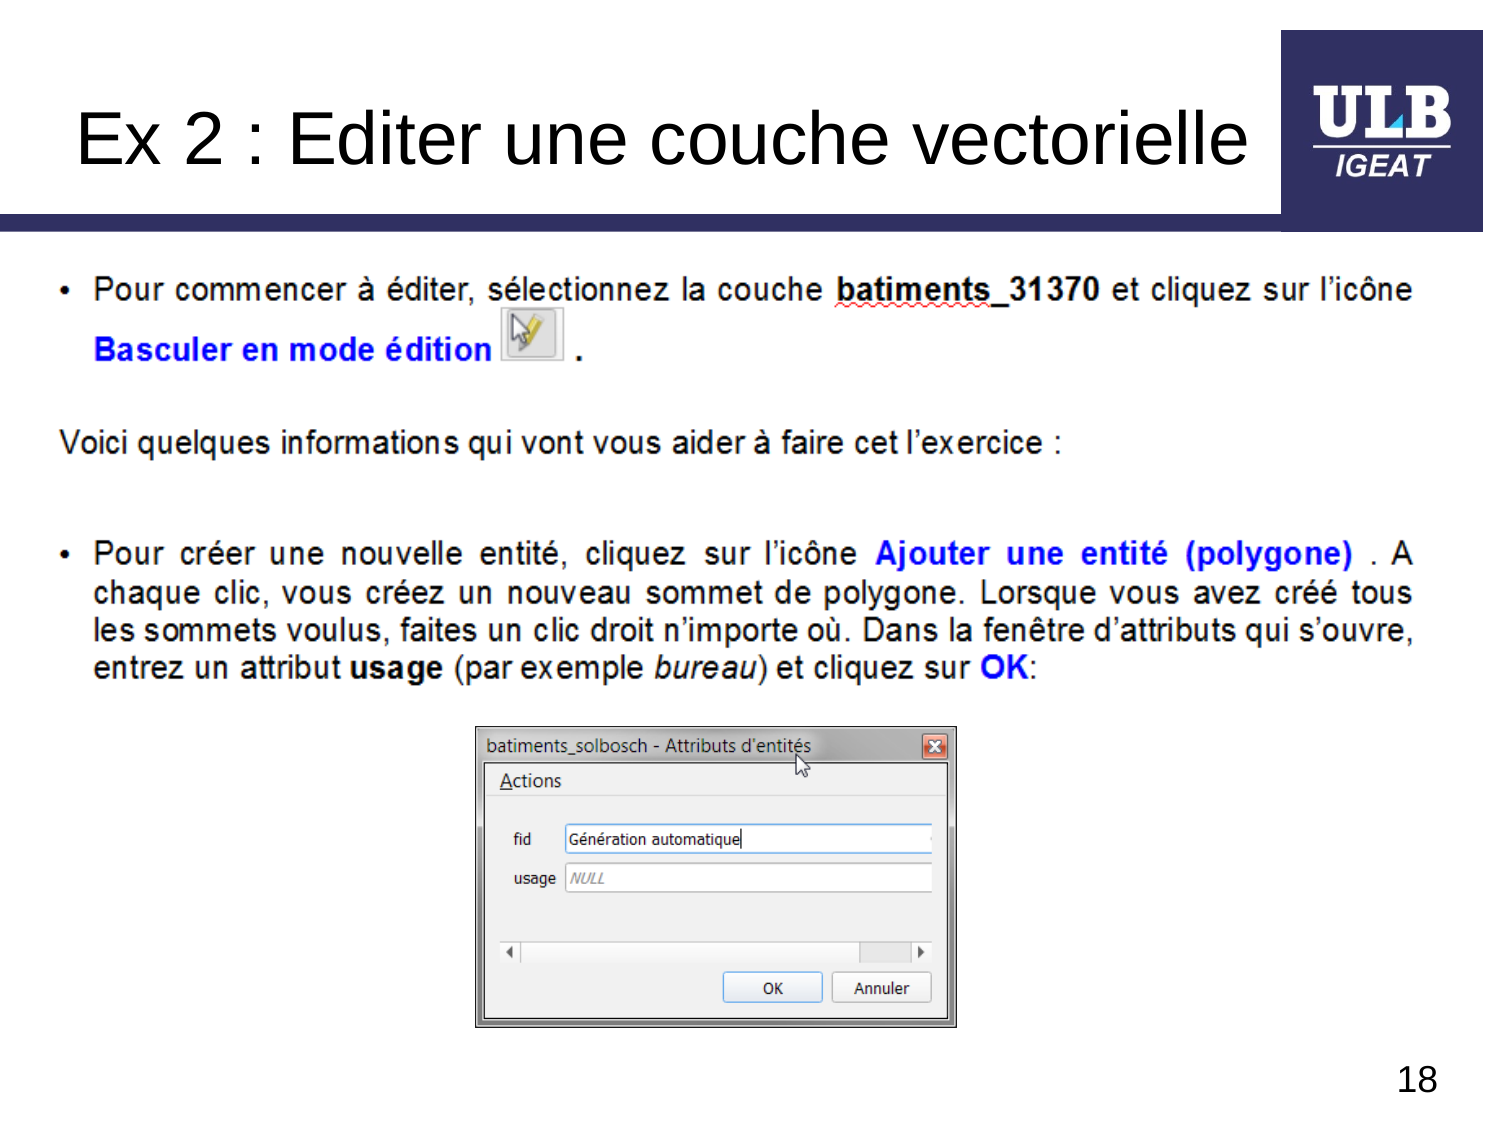

# Ex 2 : Editer une couche vectorielle